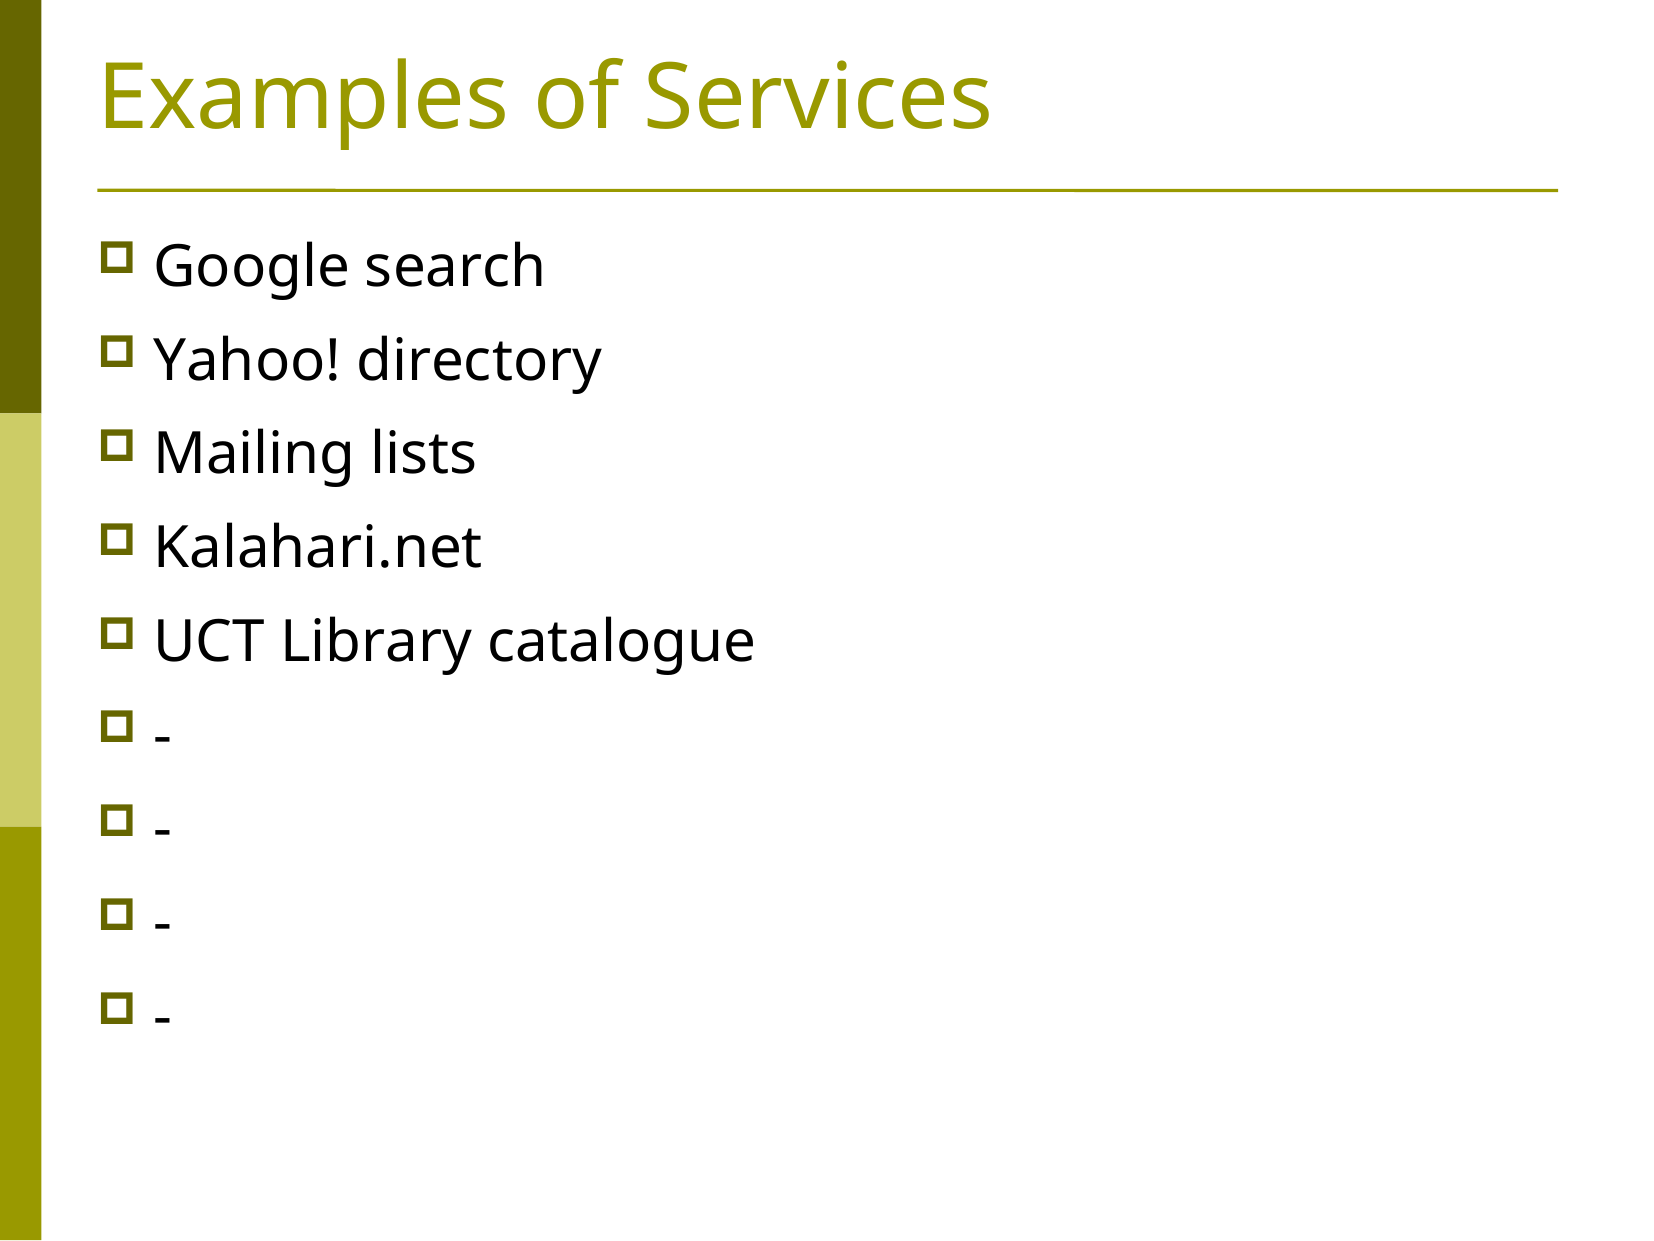

# Examples of Services
Google search
Yahoo! directory
Mailing lists
Kalahari.net
UCT Library catalogue
-
-
-
-